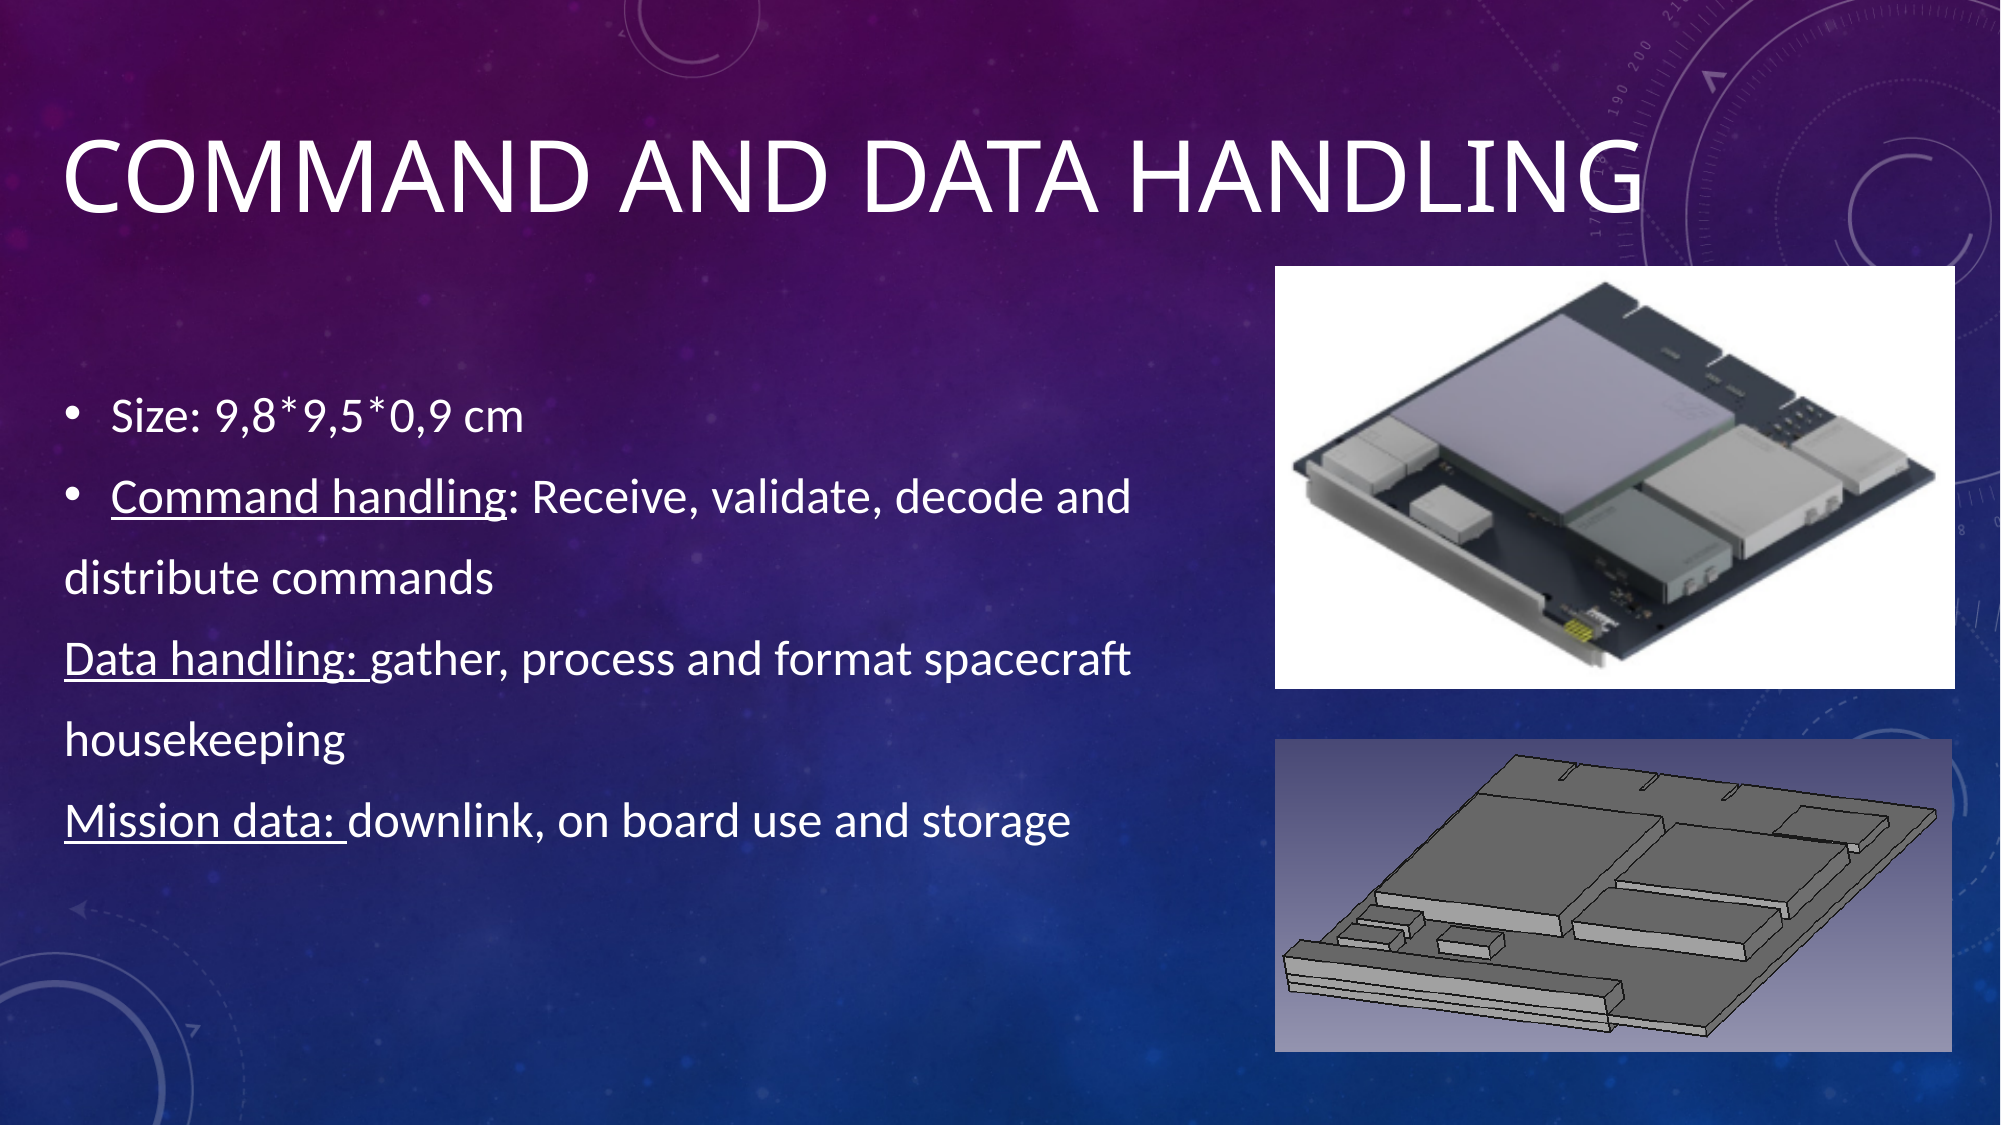

# Command and data handling
Size: 9,8*9,5*0,9 cm
Command handling: Receive, validate, decode and
distribute commands
Data handling: gather, process and format spacecraft
housekeeping
Mission data: downlink, on board use and storage